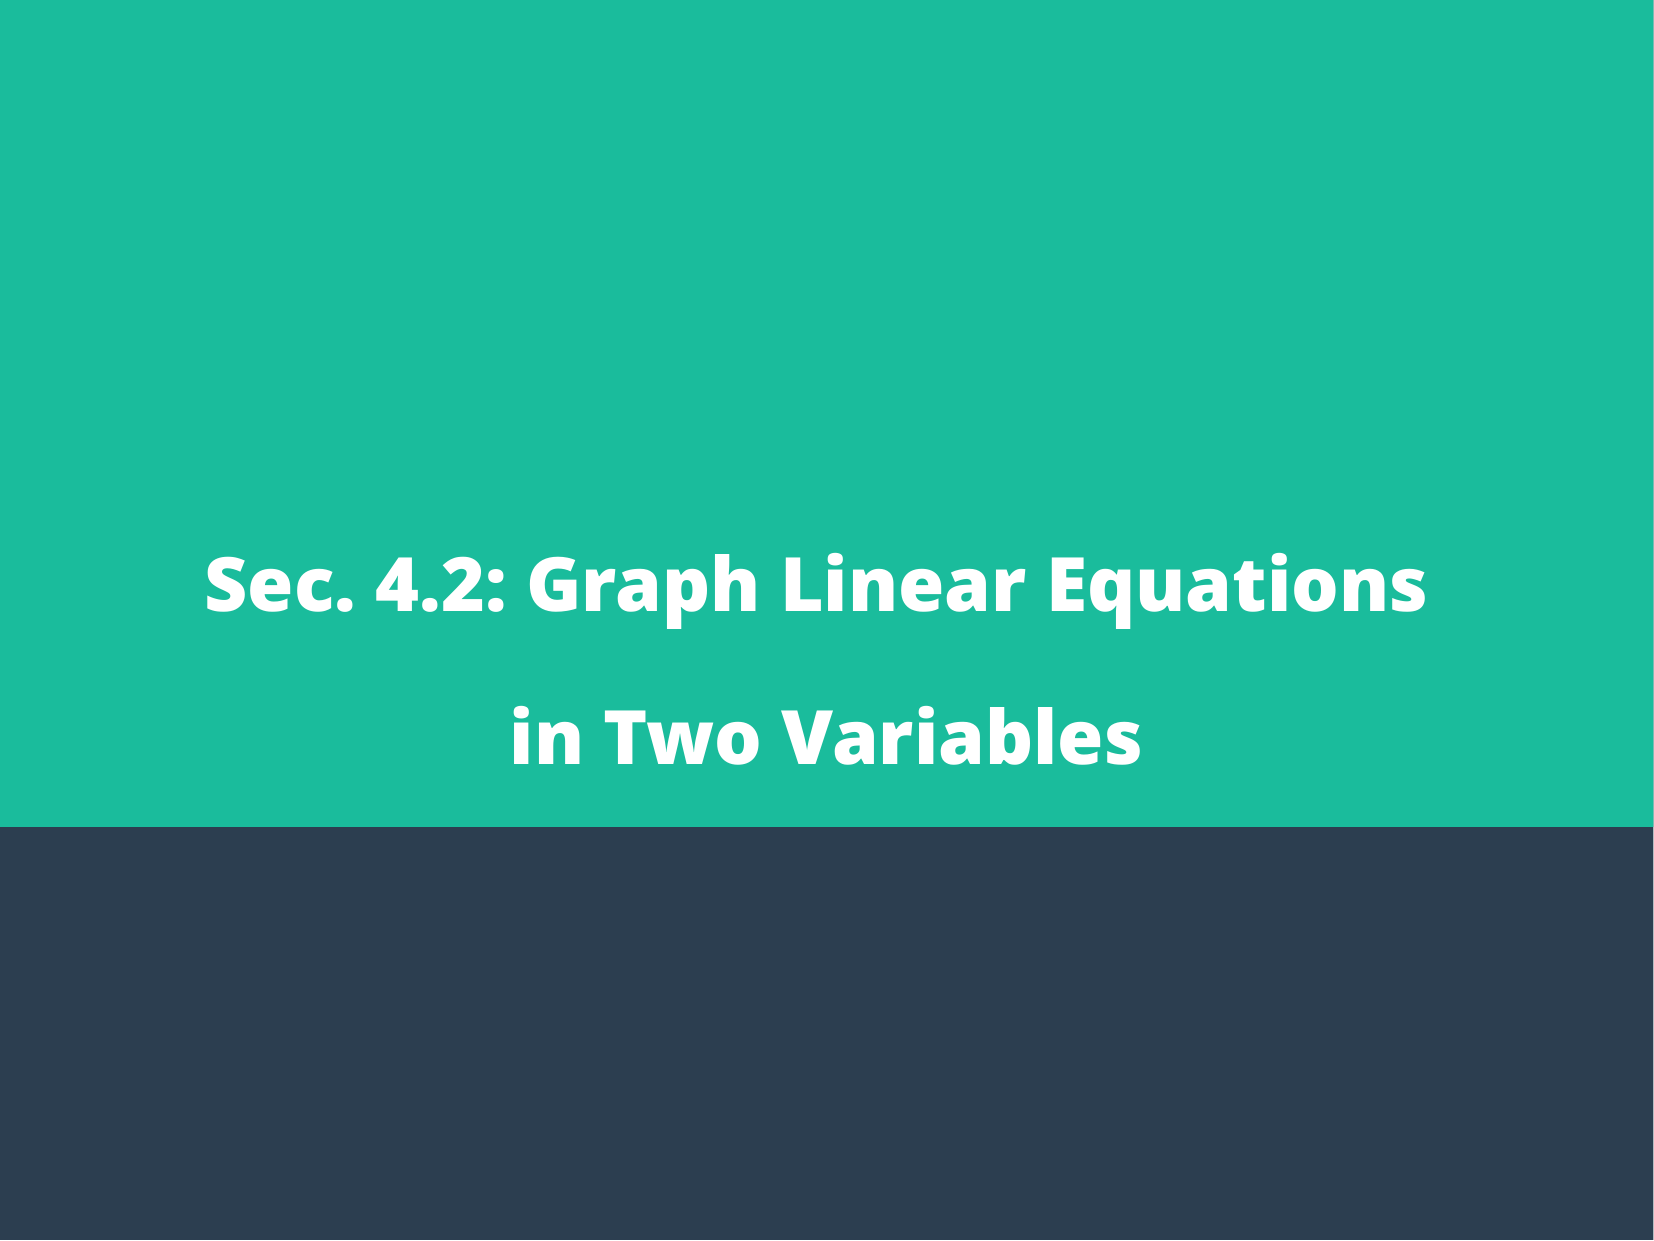

# Sec. 4.2: Graph Linear Equations in Two Variables